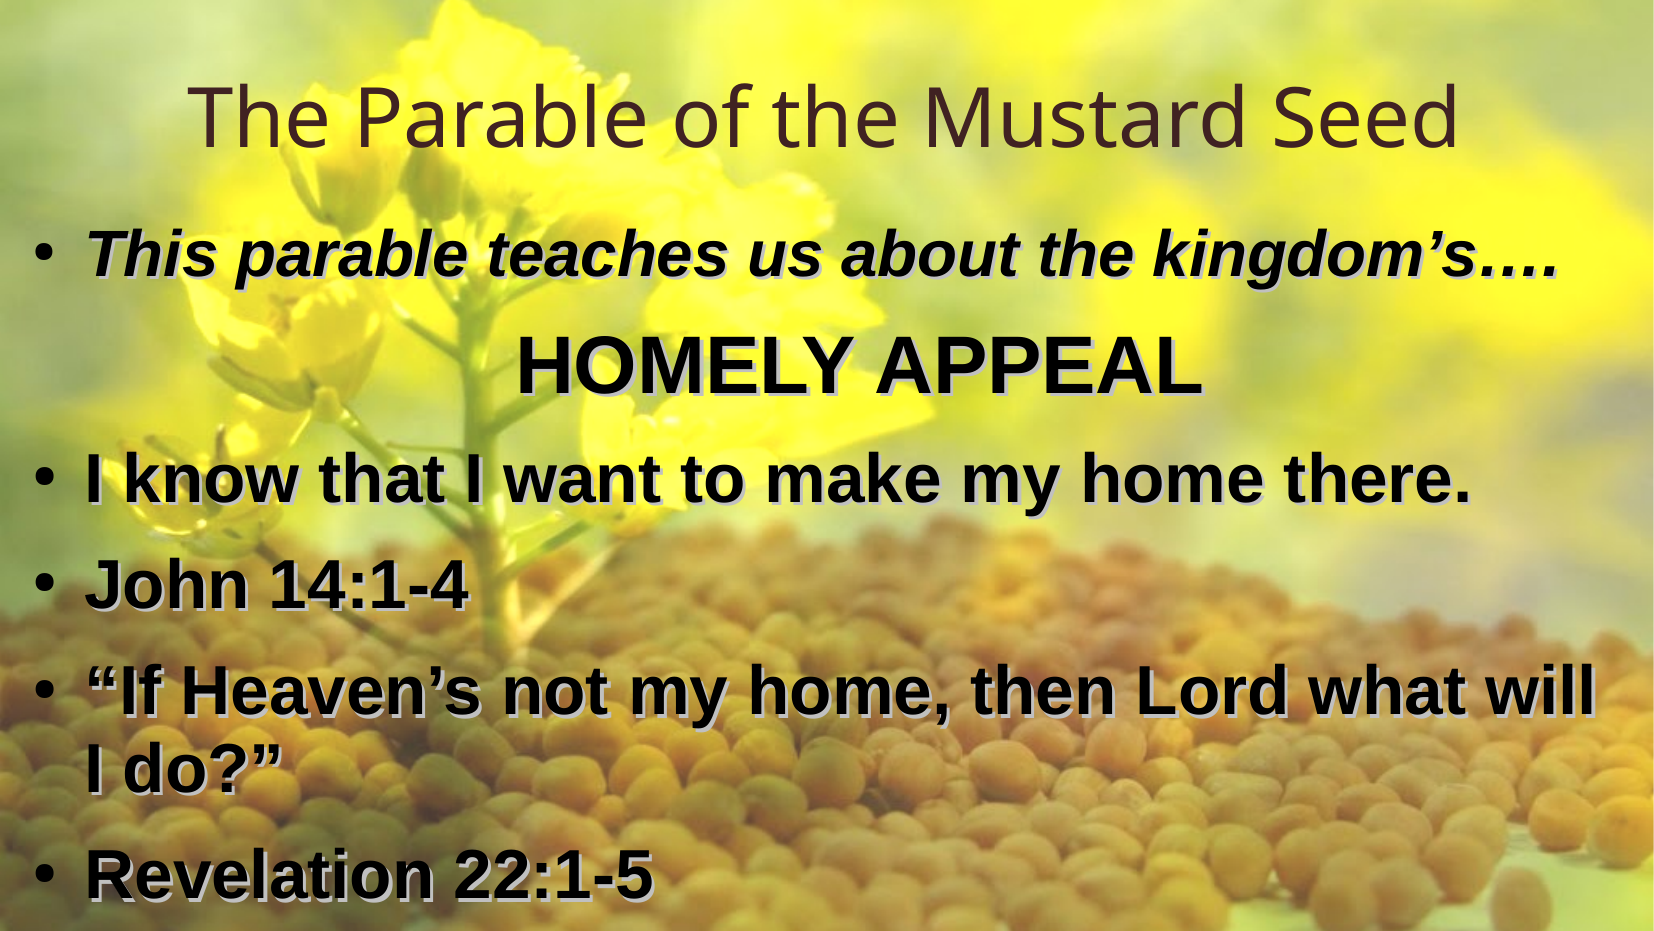

# The Parable of the Mustard Seed
This parable teaches us about the kingdom’s….
HOMELY APPEAL
I know that I want to make my home there.
John 14:1-4
“If Heaven’s not my home, then Lord what will I do?”
Revelation 22:1-5